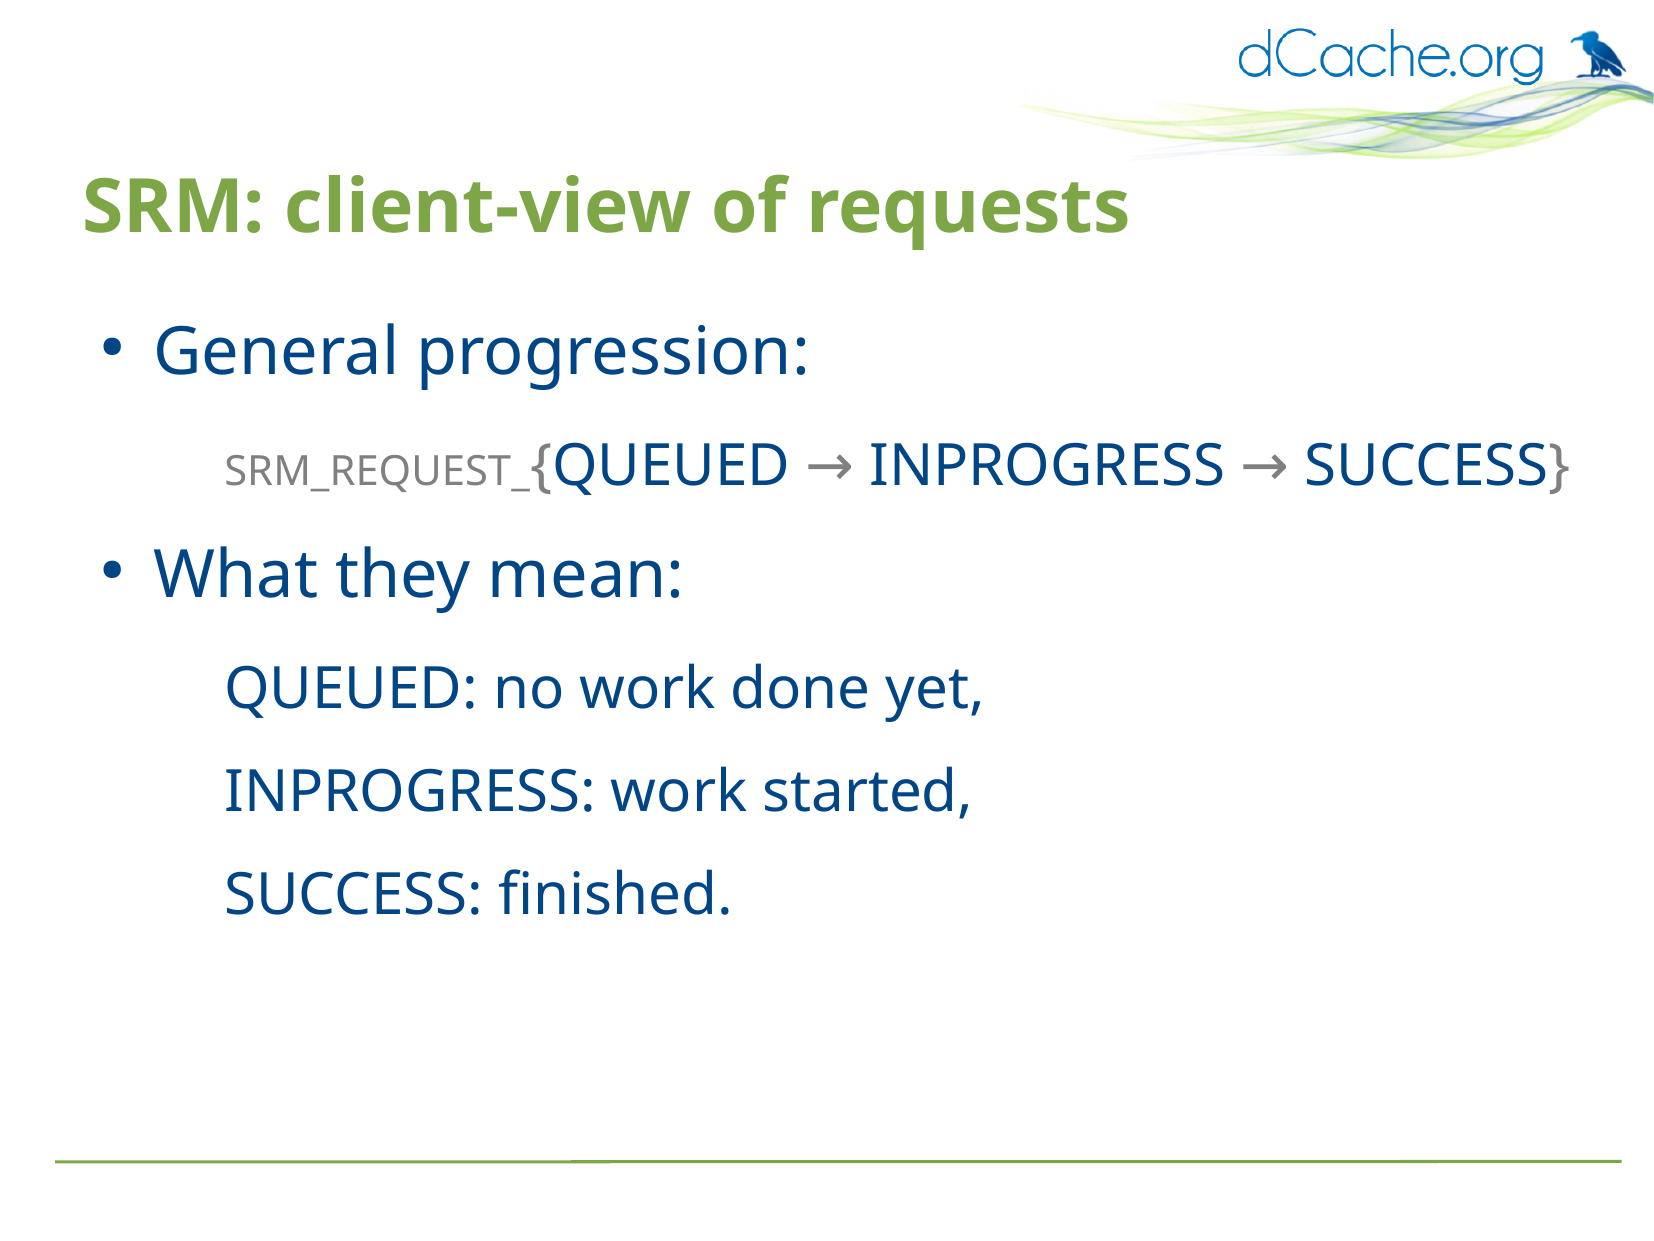

# SRM: client-view of requests
General progression:
SRM_REQUEST_{QUEUED → INPROGRESS → SUCCESS}
What they mean:
QUEUED: no work done yet,
INPROGRESS: work started,
SUCCESS: finished.